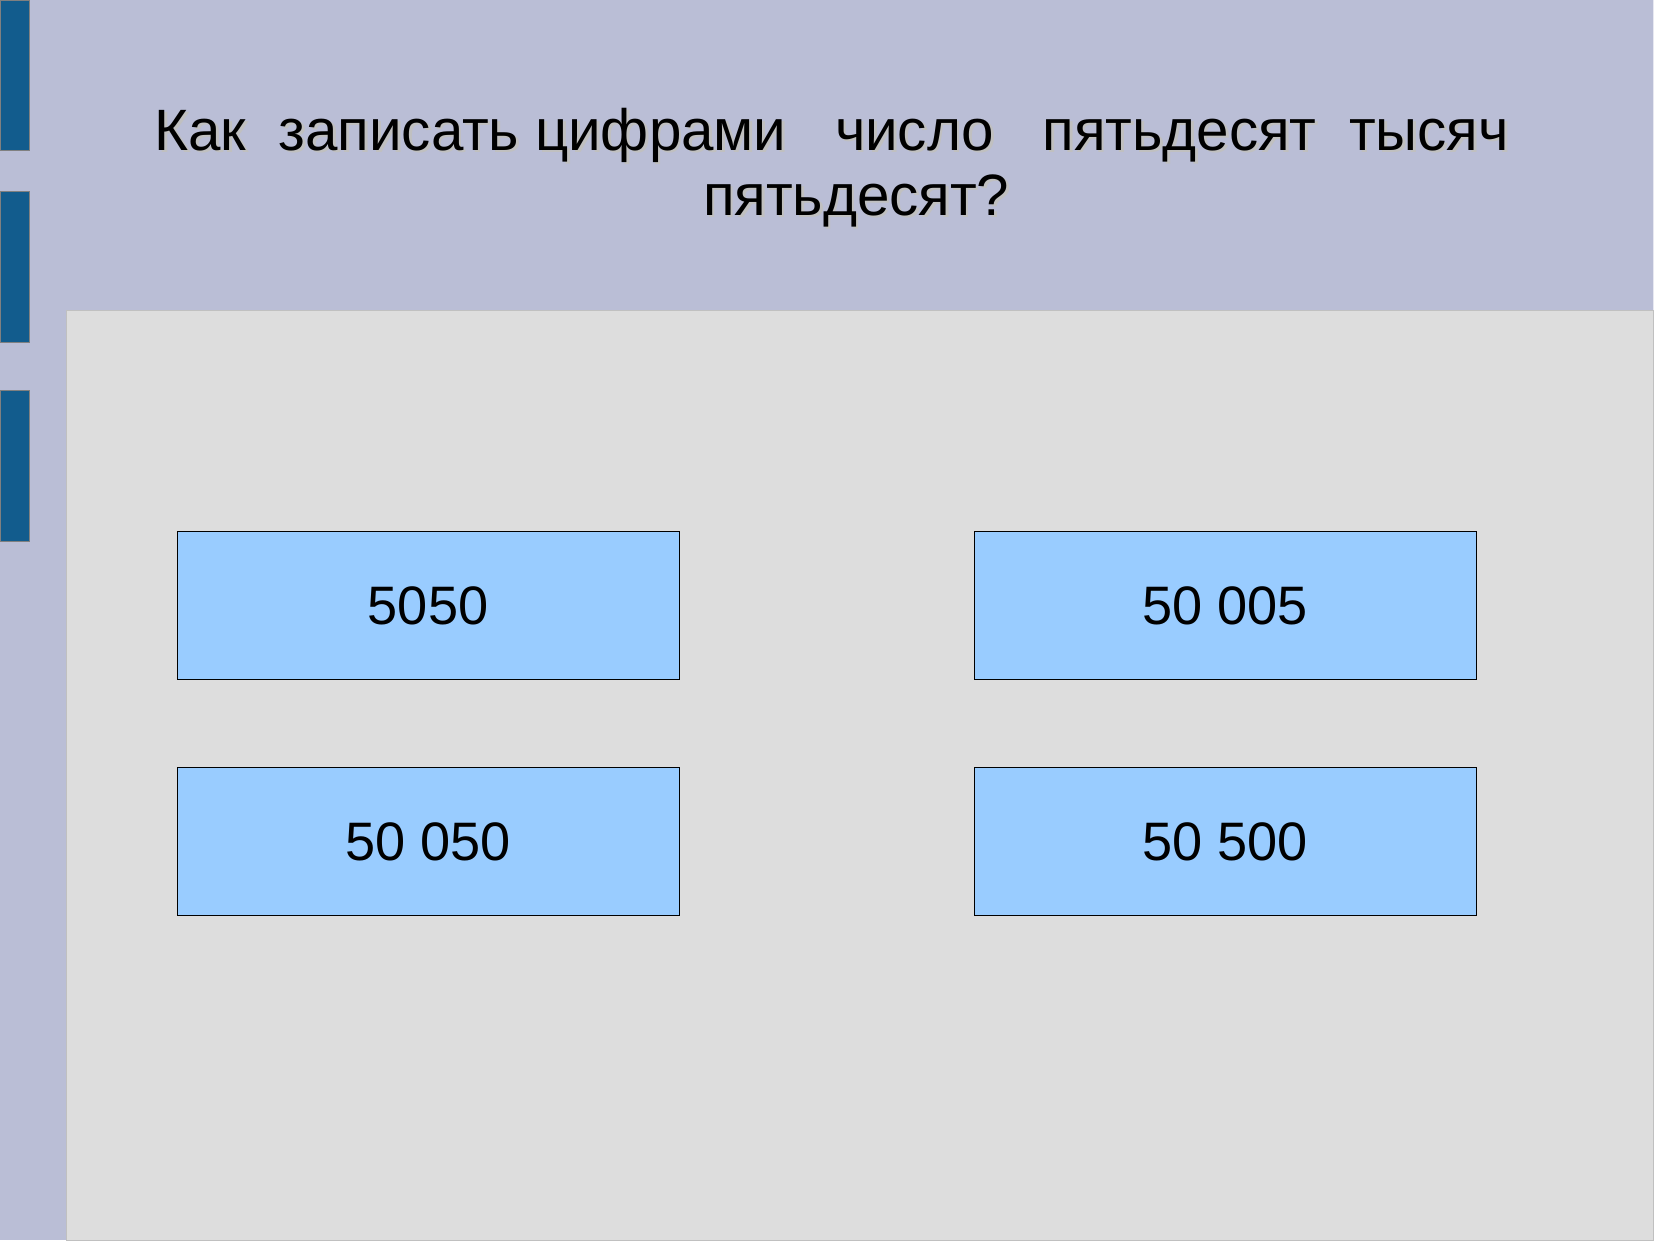

Как записать цифрами число пятьдесят тысяч
пятьдесят?
5050
50 005
50 050
50 500